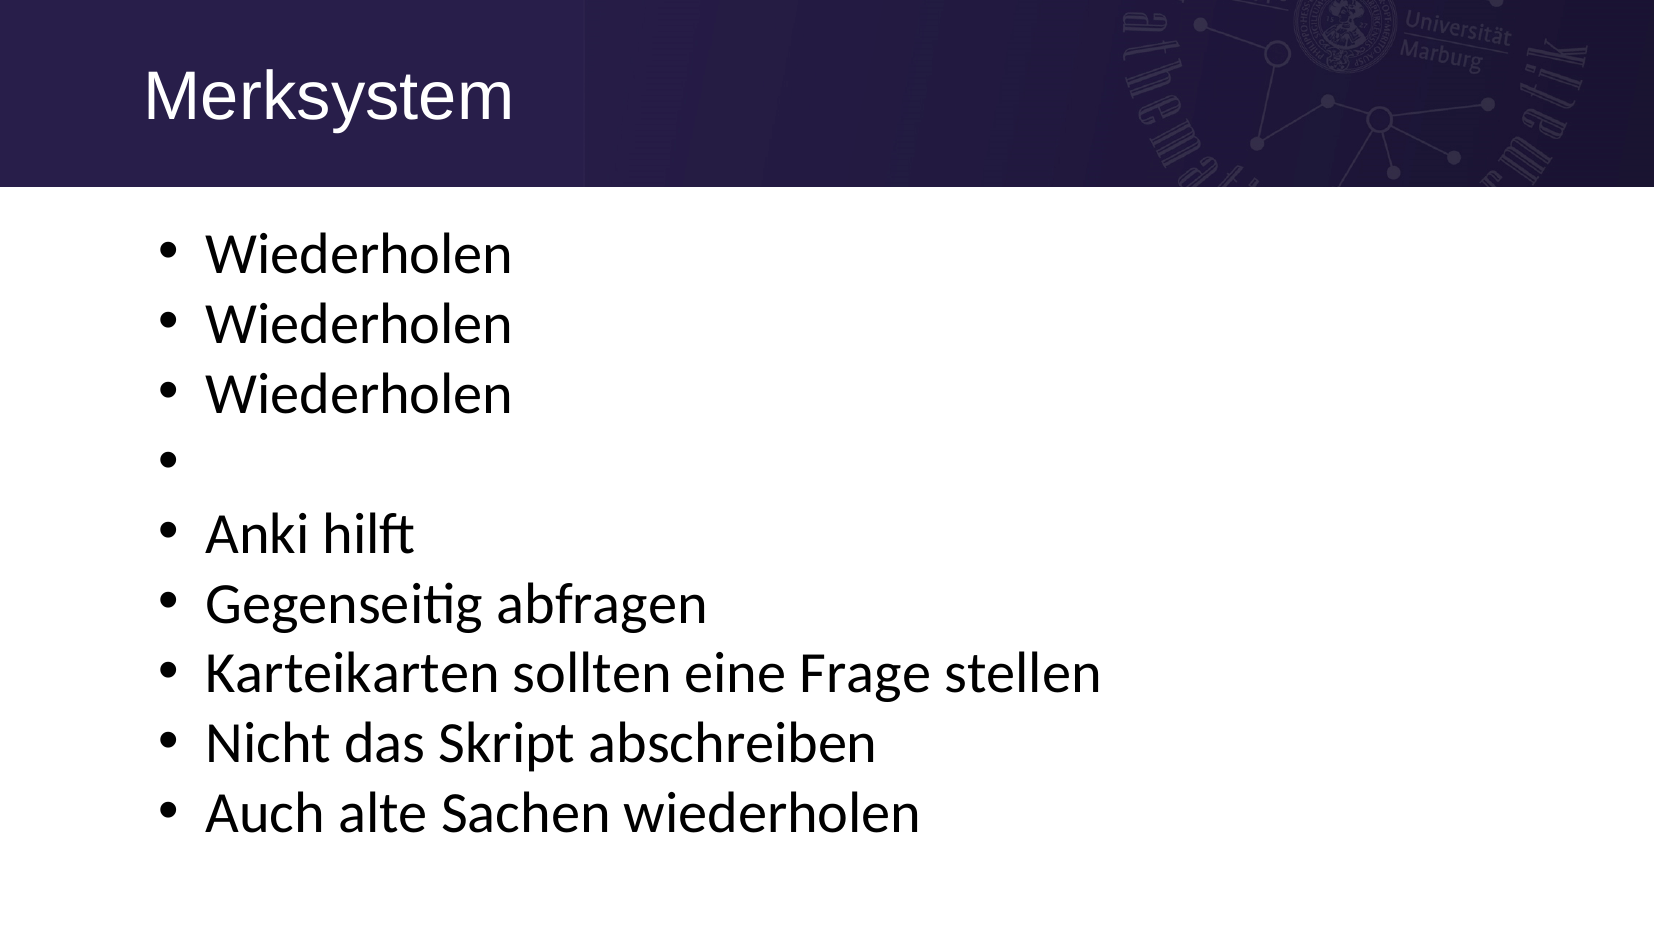

Merksystem
#
Wiederholen
Wiederholen
Wiederholen
Anki hilft
Gegenseitig abfragen
Karteikarten sollten eine Frage stellen
Nicht das Skript abschreiben
Auch alte Sachen wiederholen